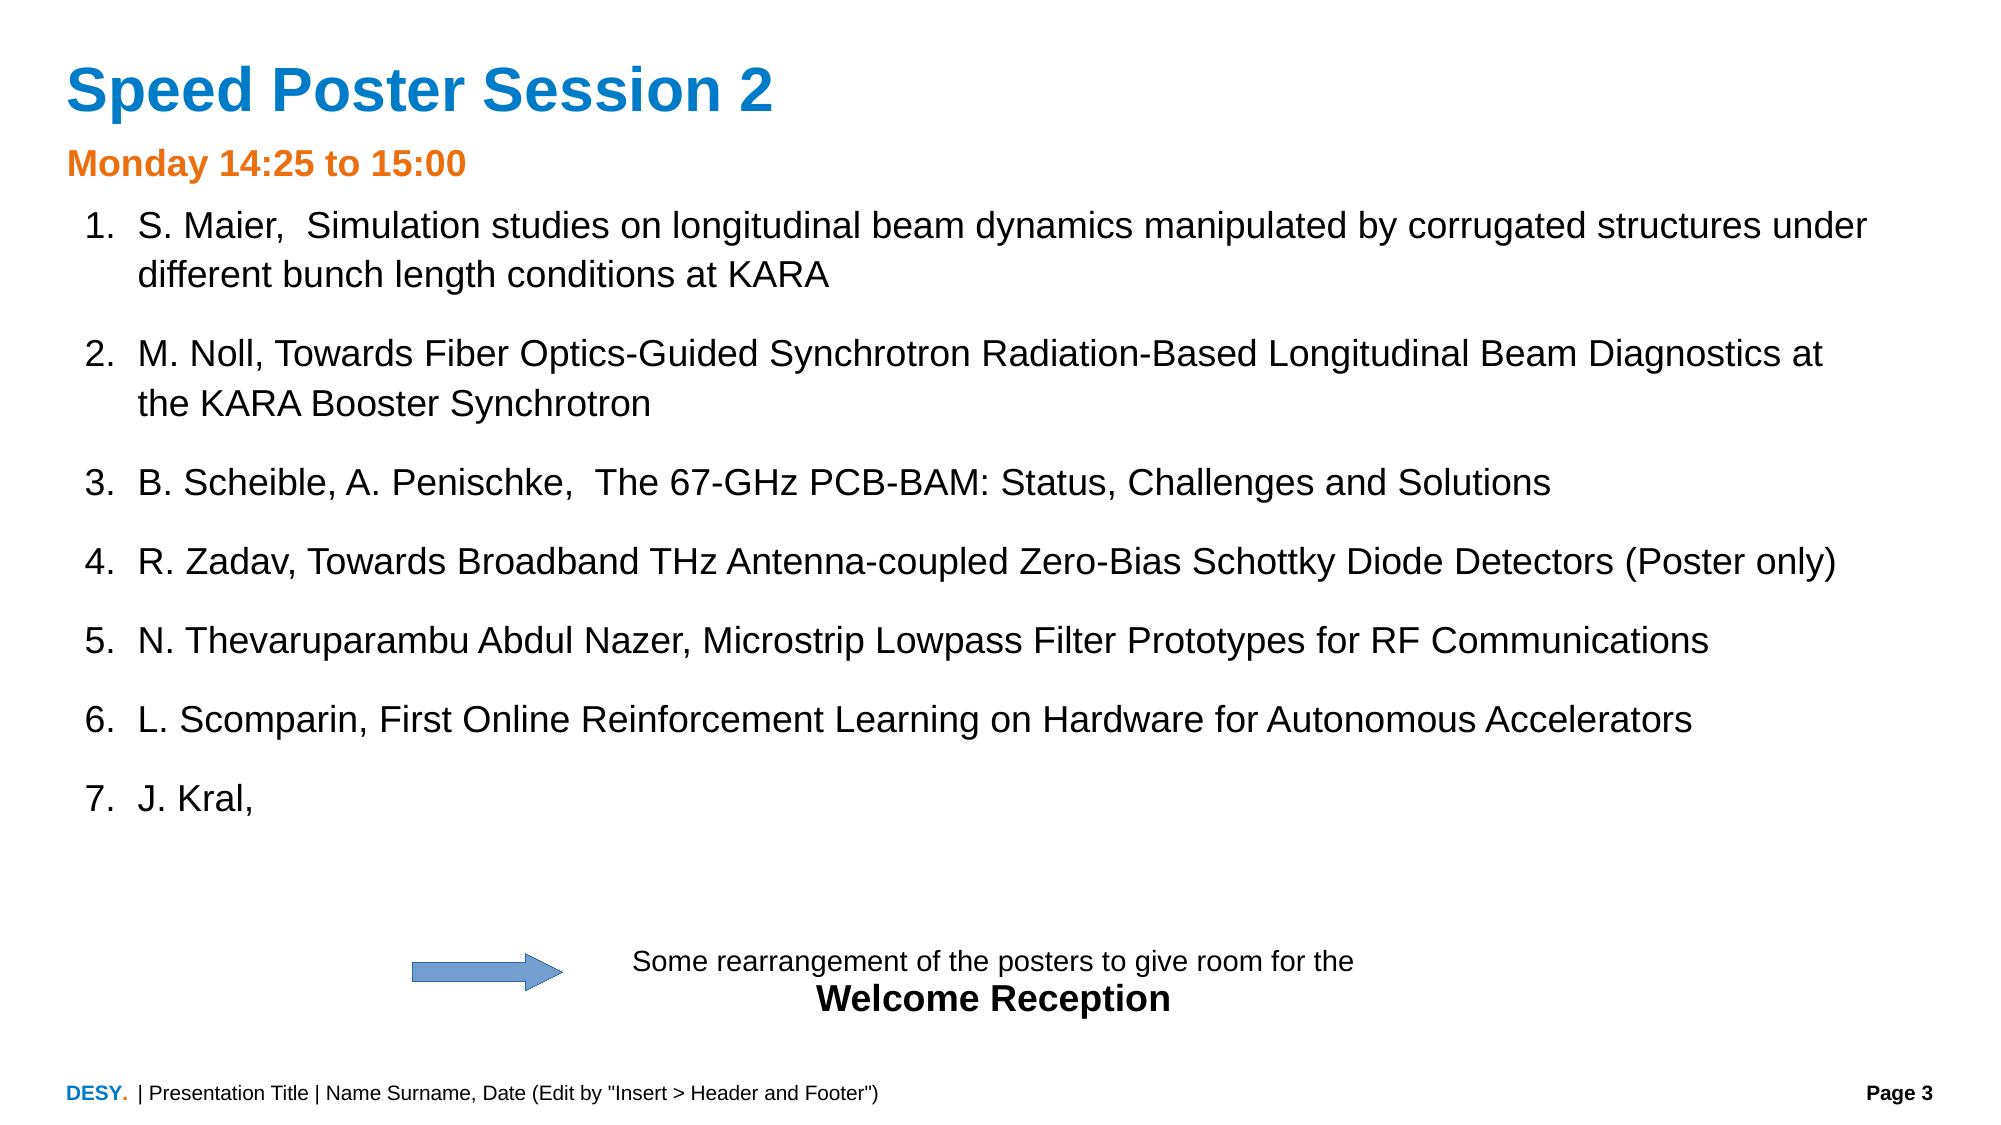

# Speed Poster Session 2
Monday 14:25 to 15:00
S. Maier, Simulation studies on longitudinal beam dynamics manipulated by corrugated structures under different bunch length conditions at KARA
M. Noll, Towards Fiber Optics-Guided Synchrotron Radiation-Based Longitudinal Beam Diagnostics at the KARA Booster Synchrotron
B. Scheible, A. Penischke, The 67-GHz PCB-BAM: Status, Challenges and Solutions
R. Zadav, Towards Broadband THz Antenna-coupled Zero-Bias Schottky Diode Detectors (Poster only)
N. Thevaruparambu Abdul Nazer, Microstrip Lowpass Filter Prototypes for RF Communications
L. Scomparin, First Online Reinforcement Learning on Hardware for Autonomous Accelerators
J. Kral,
Some rearrangement of the posters to give room for the
Welcome Reception
| Presentation Title | Name Surname, Date (Edit by "Insert > Header and Footer")